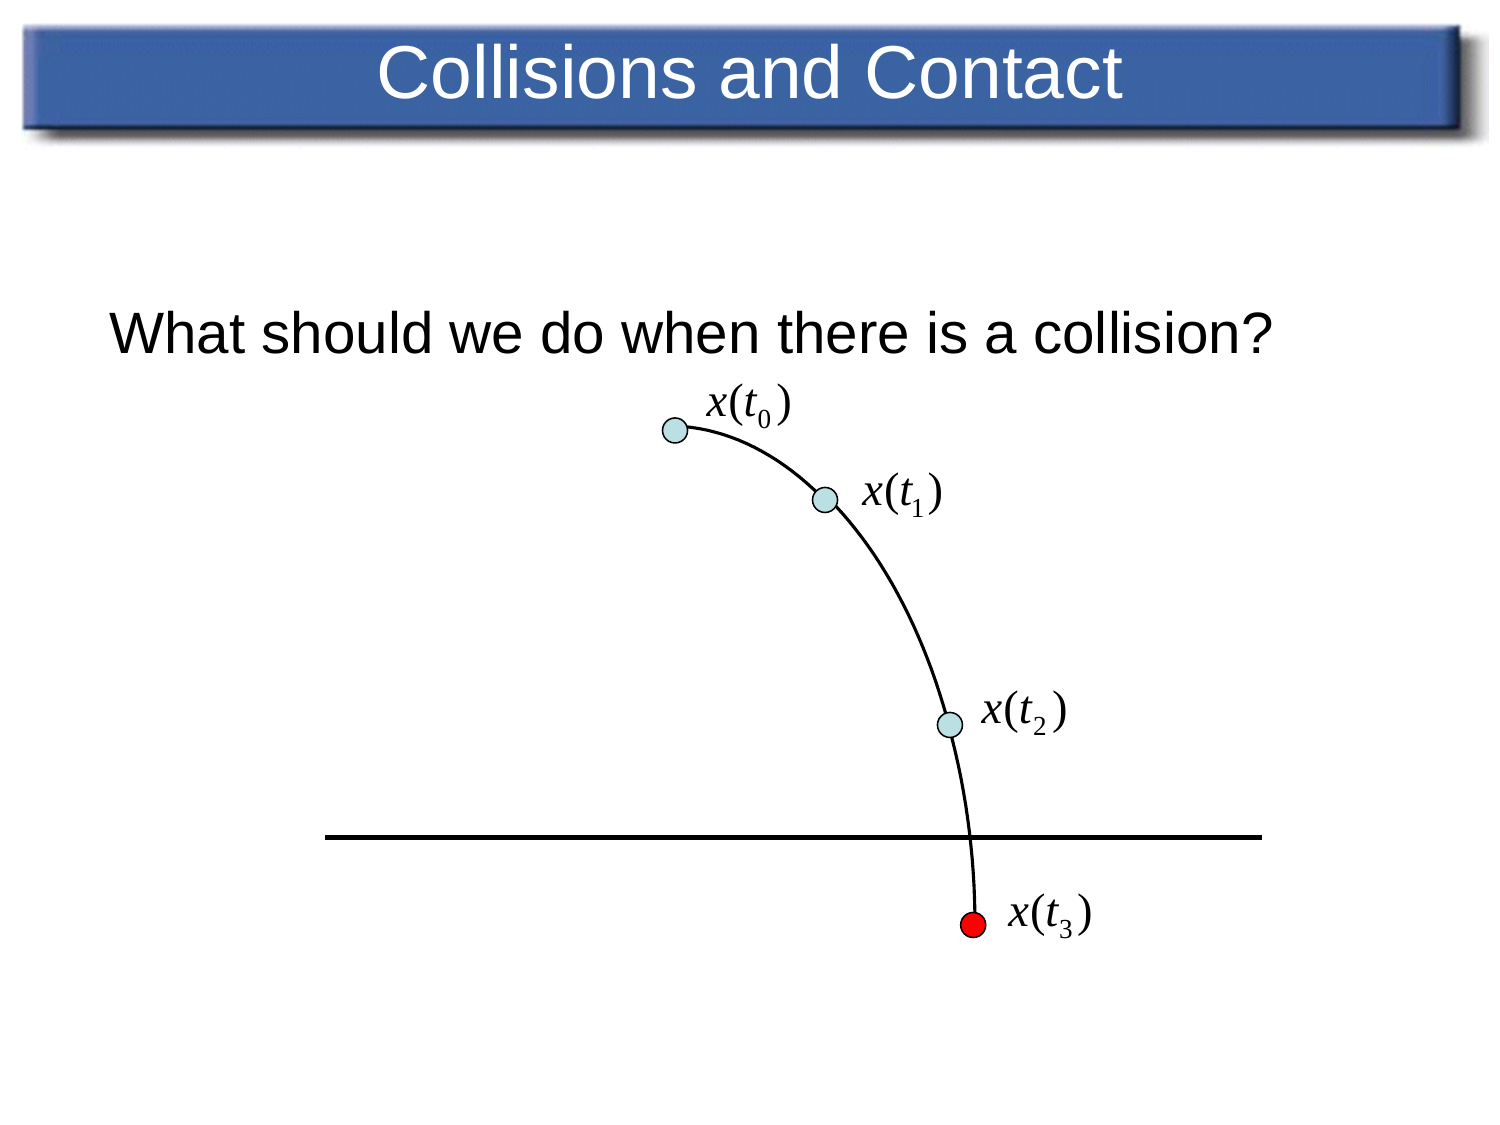

# Collisions and Contact
What should we do when there is a collision?